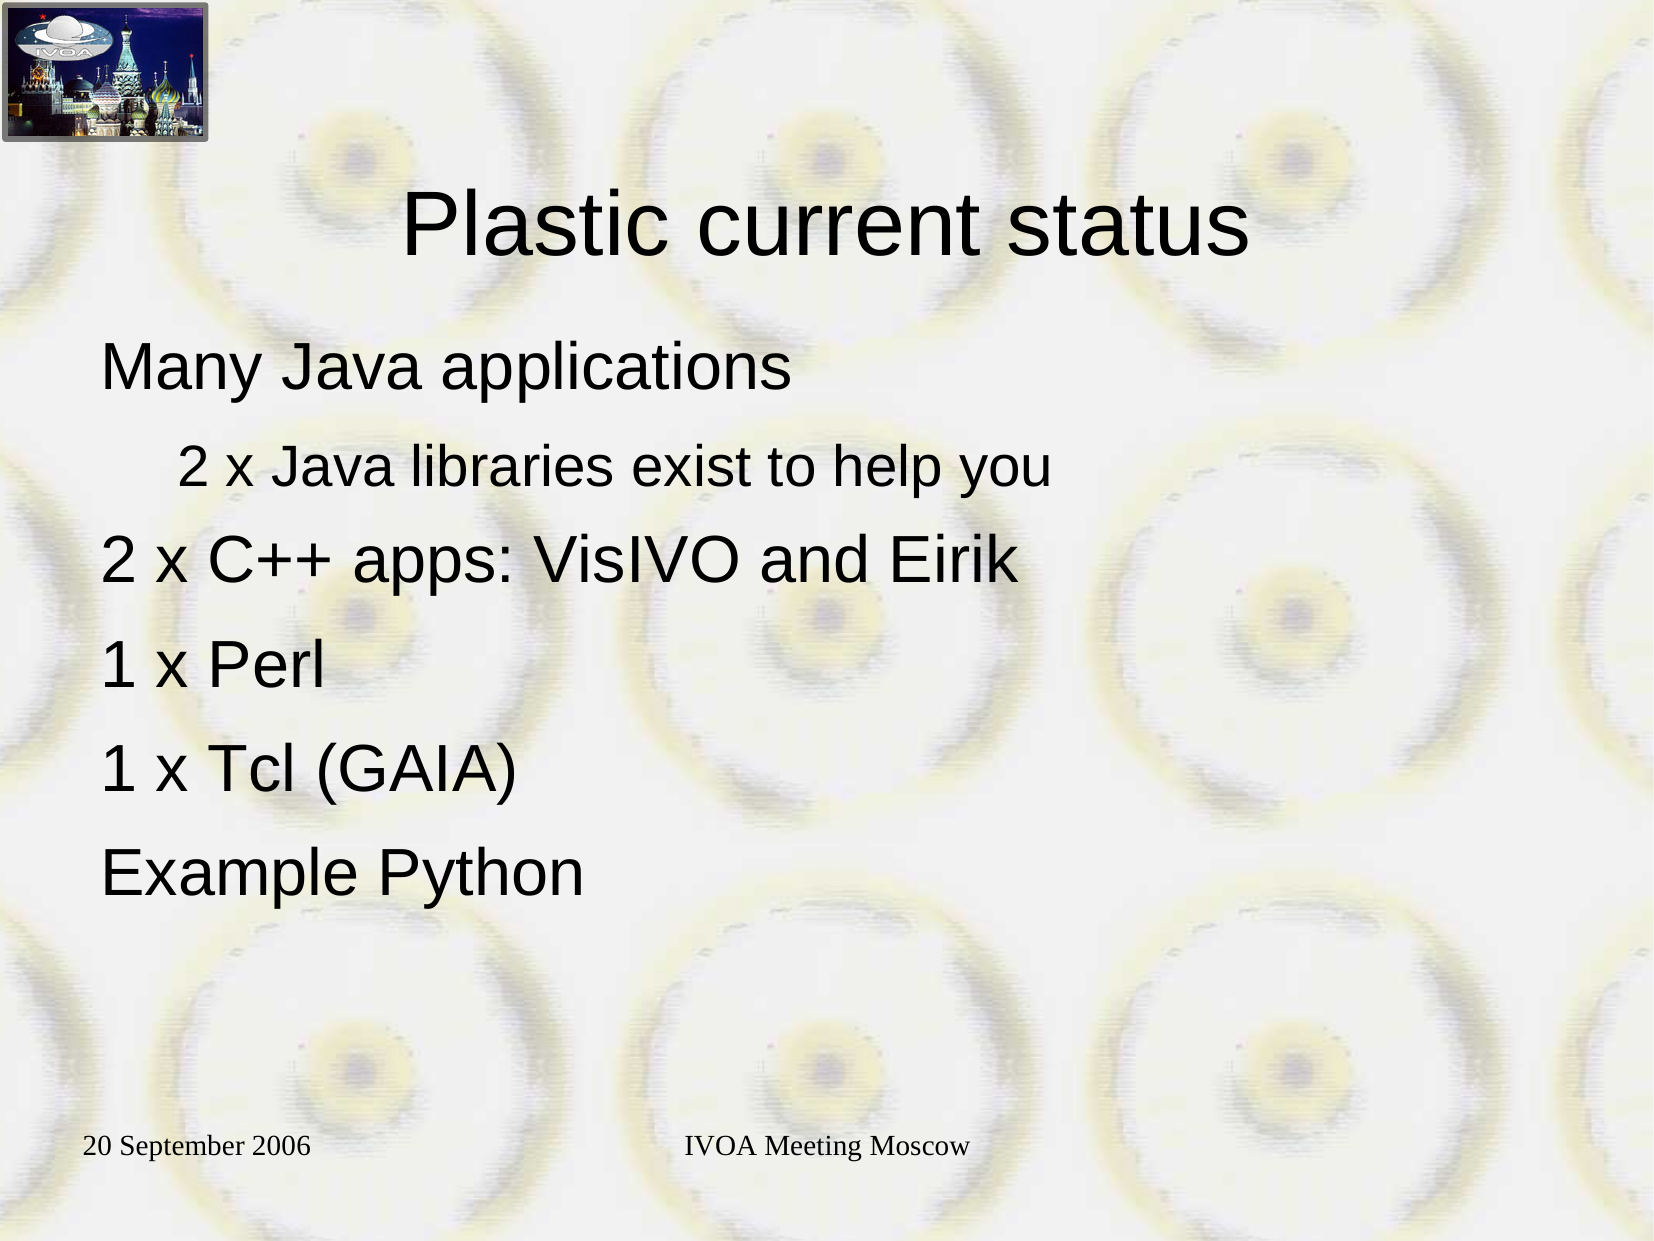

# Plastic current status
Many Java applications
2 x Java libraries exist to help you
2 x C++ apps: VisIVO and Eirik
1 x Perl
1 x Tcl (GAIA)
Example Python